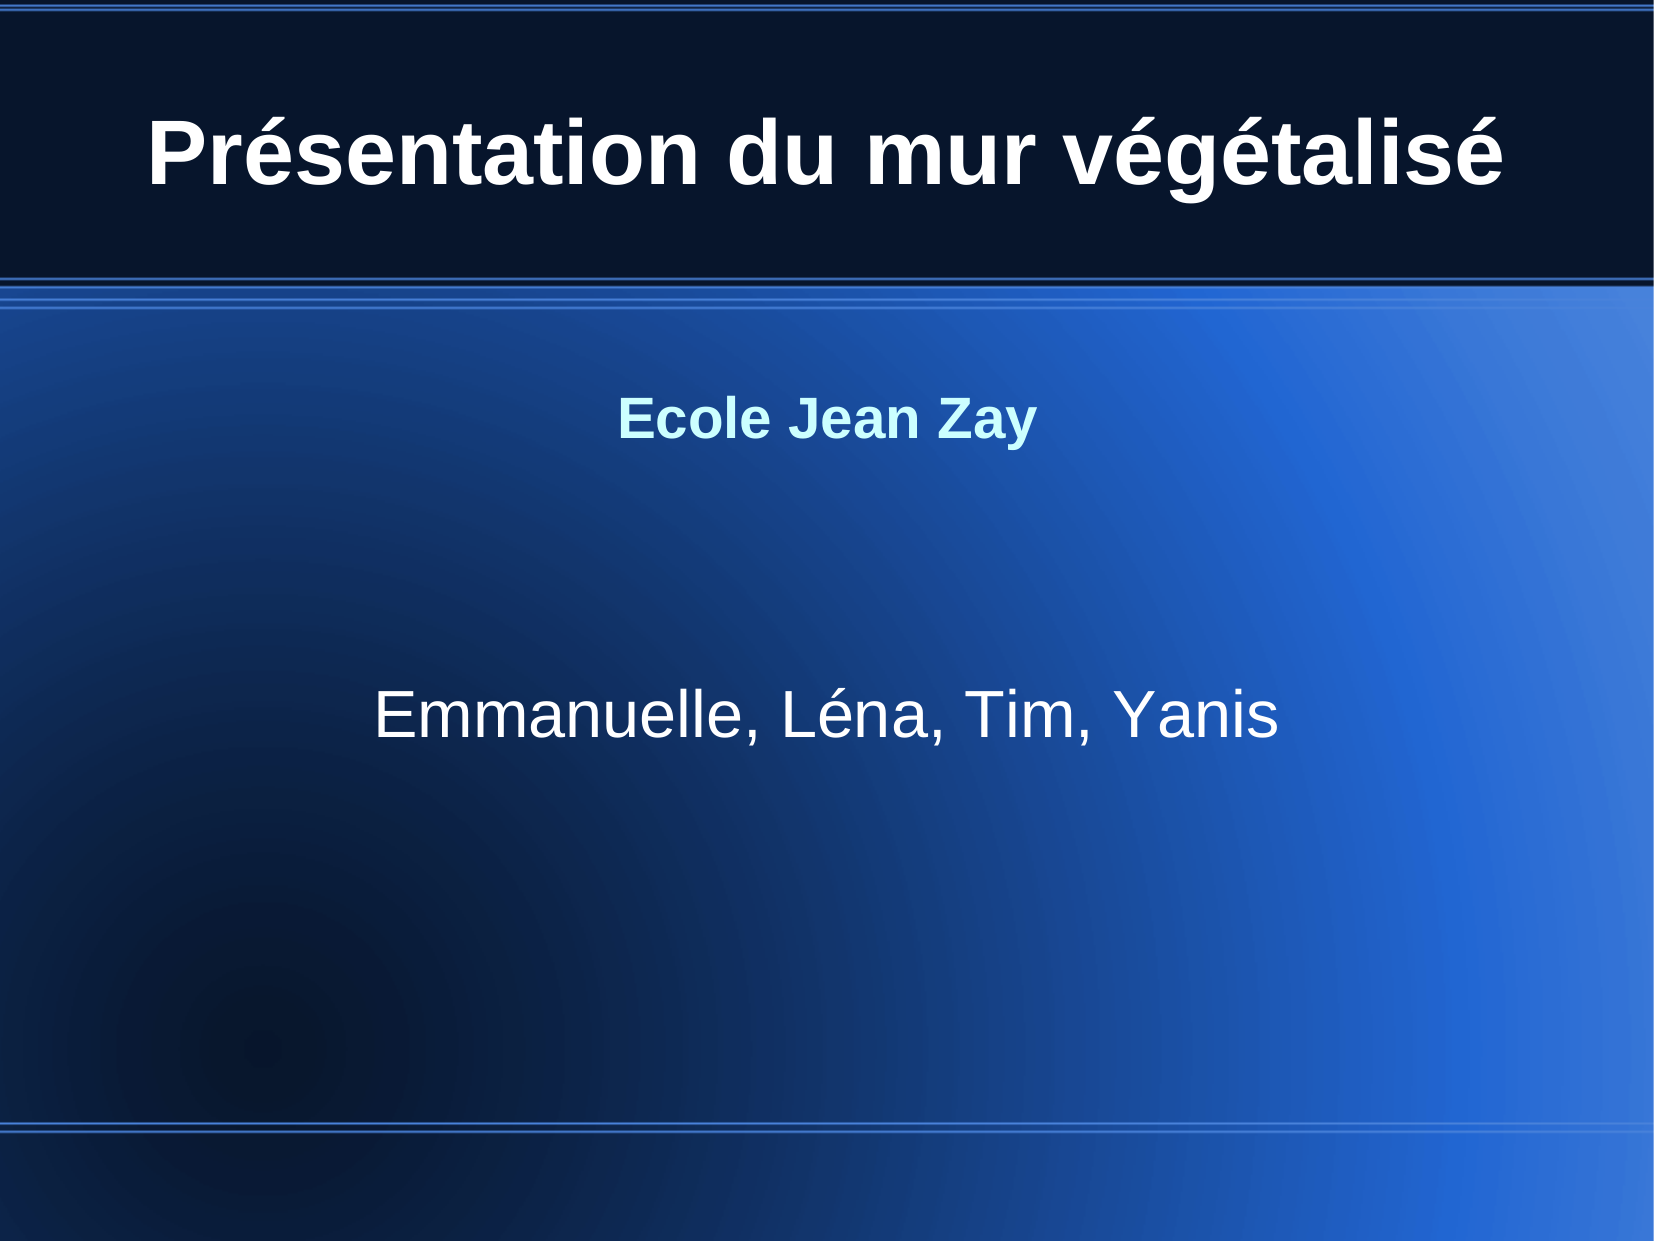

# Présentation du mur végétalisé
Emmanuelle, Léna, Tim, Yanis
Ecole Jean Zay